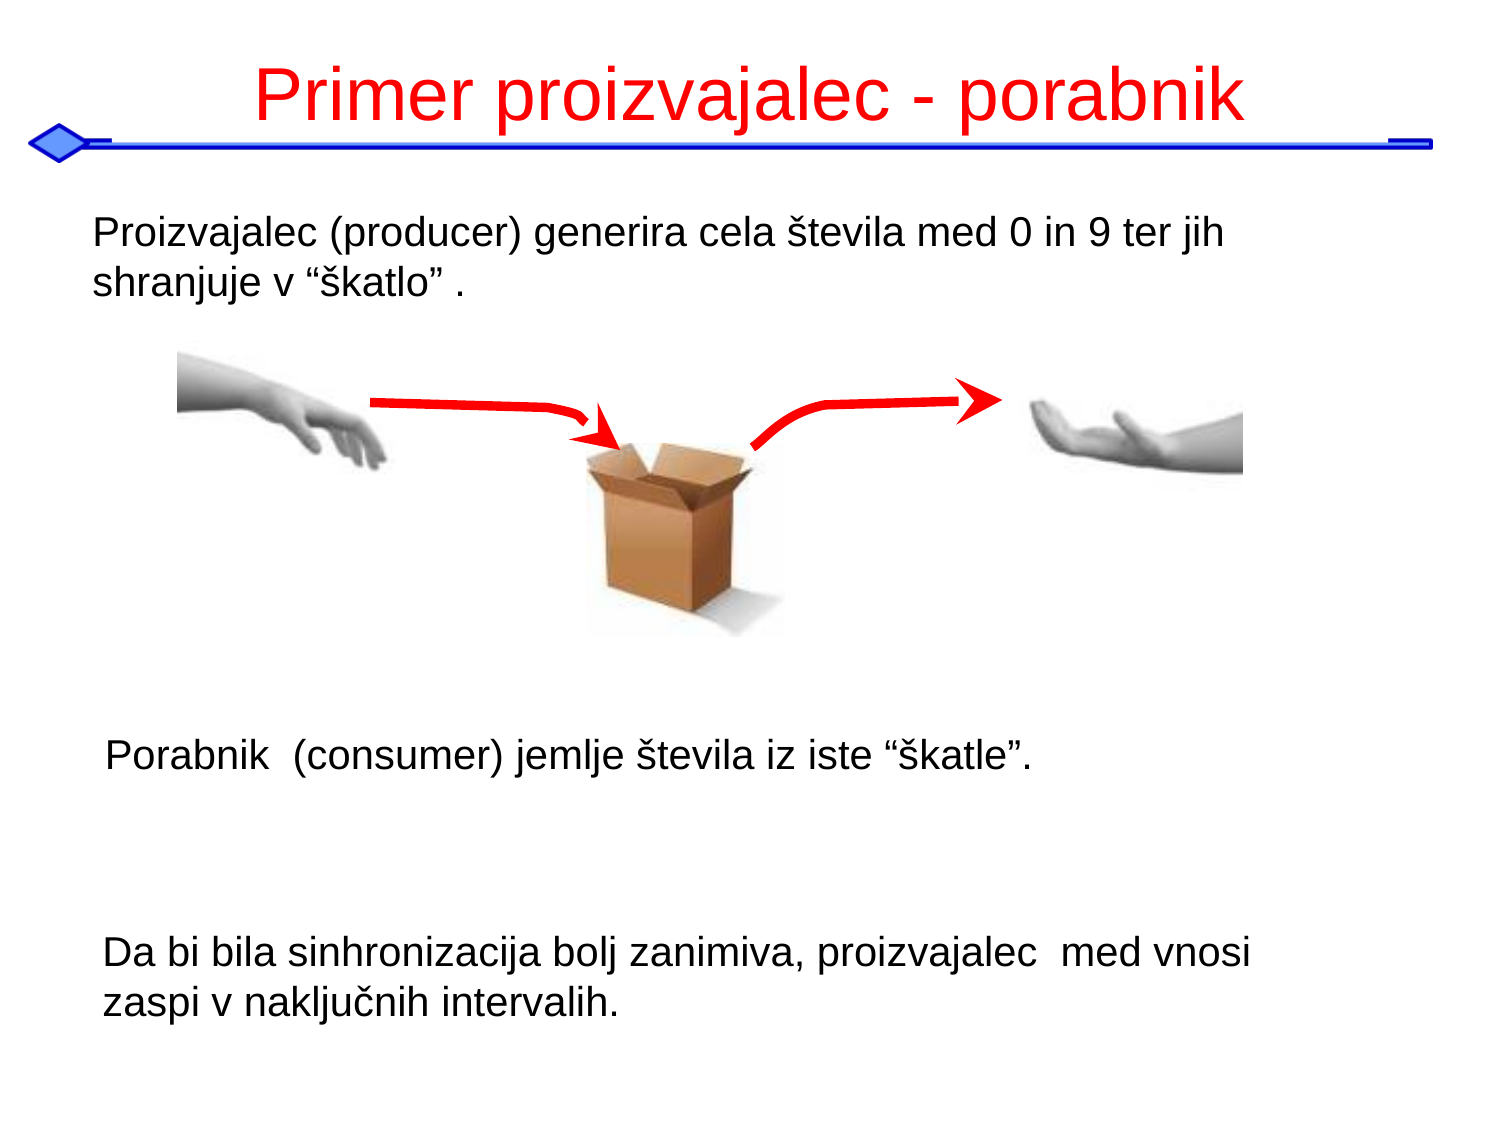

# Primer proizvajalec - porabnik
Proizvajalec (producer) generira cela števila med 0 in 9 ter jih shranjuje v “škatlo” .
Porabnik (consumer) jemlje števila iz iste “škatle”.
Da bi bila sinhronizacija bolj zanimiva, proizvajalec med vnosi zaspi v naključnih intervalih.